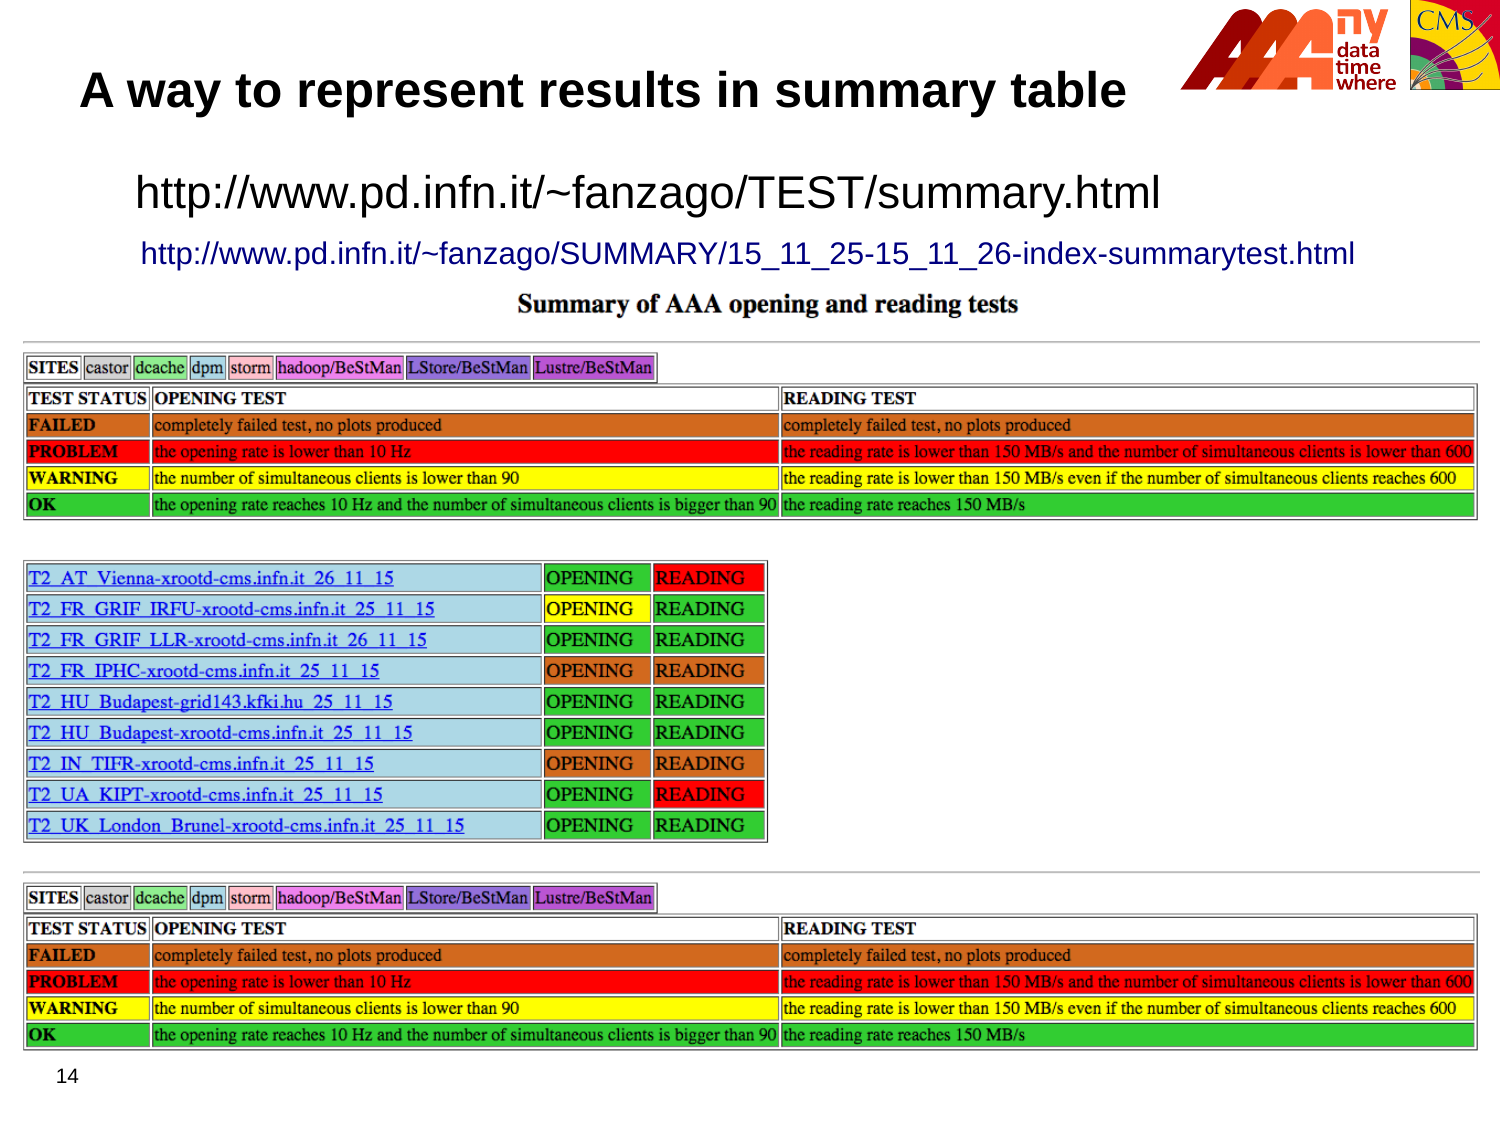

# A way to represent results in summary table
http://www.pd.infn.it/~fanzago/TEST/summary.html
http://www.pd.infn.it/~fanzago/SUMMARY/15_11_25-15_11_26-index-summarytest.html